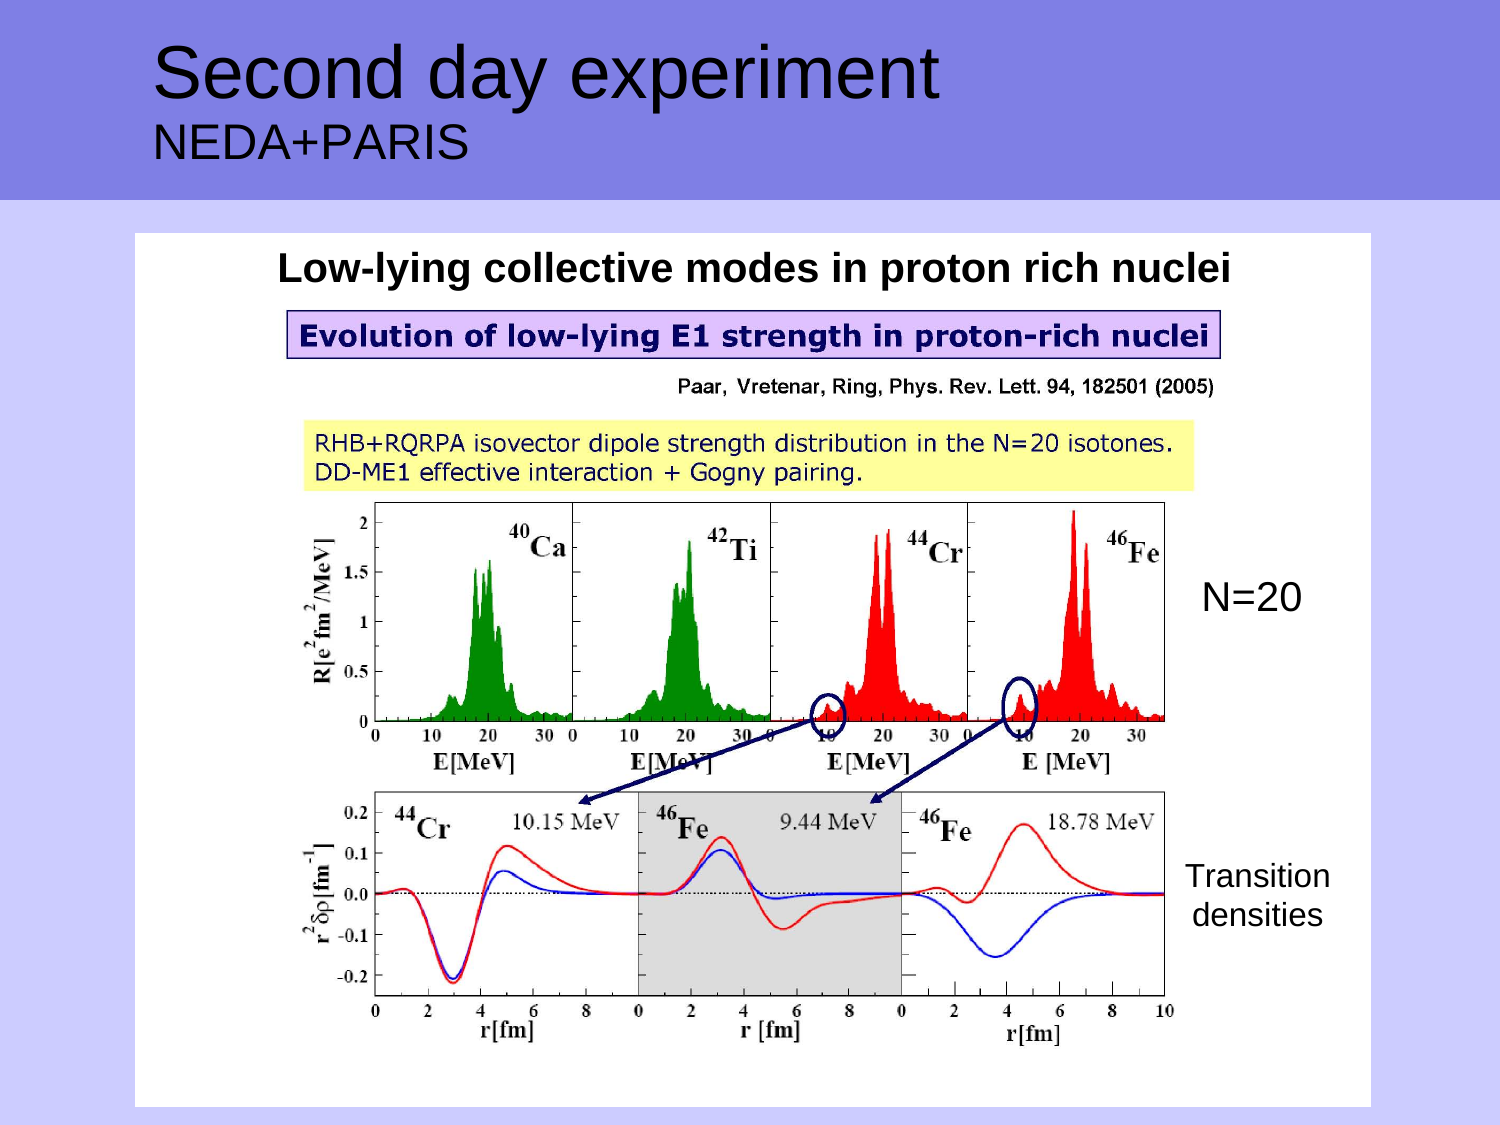

# Second day experiment NEDA+PARIS
Low-lying collective modes in proton rich nuclei
N=20
Transition densities